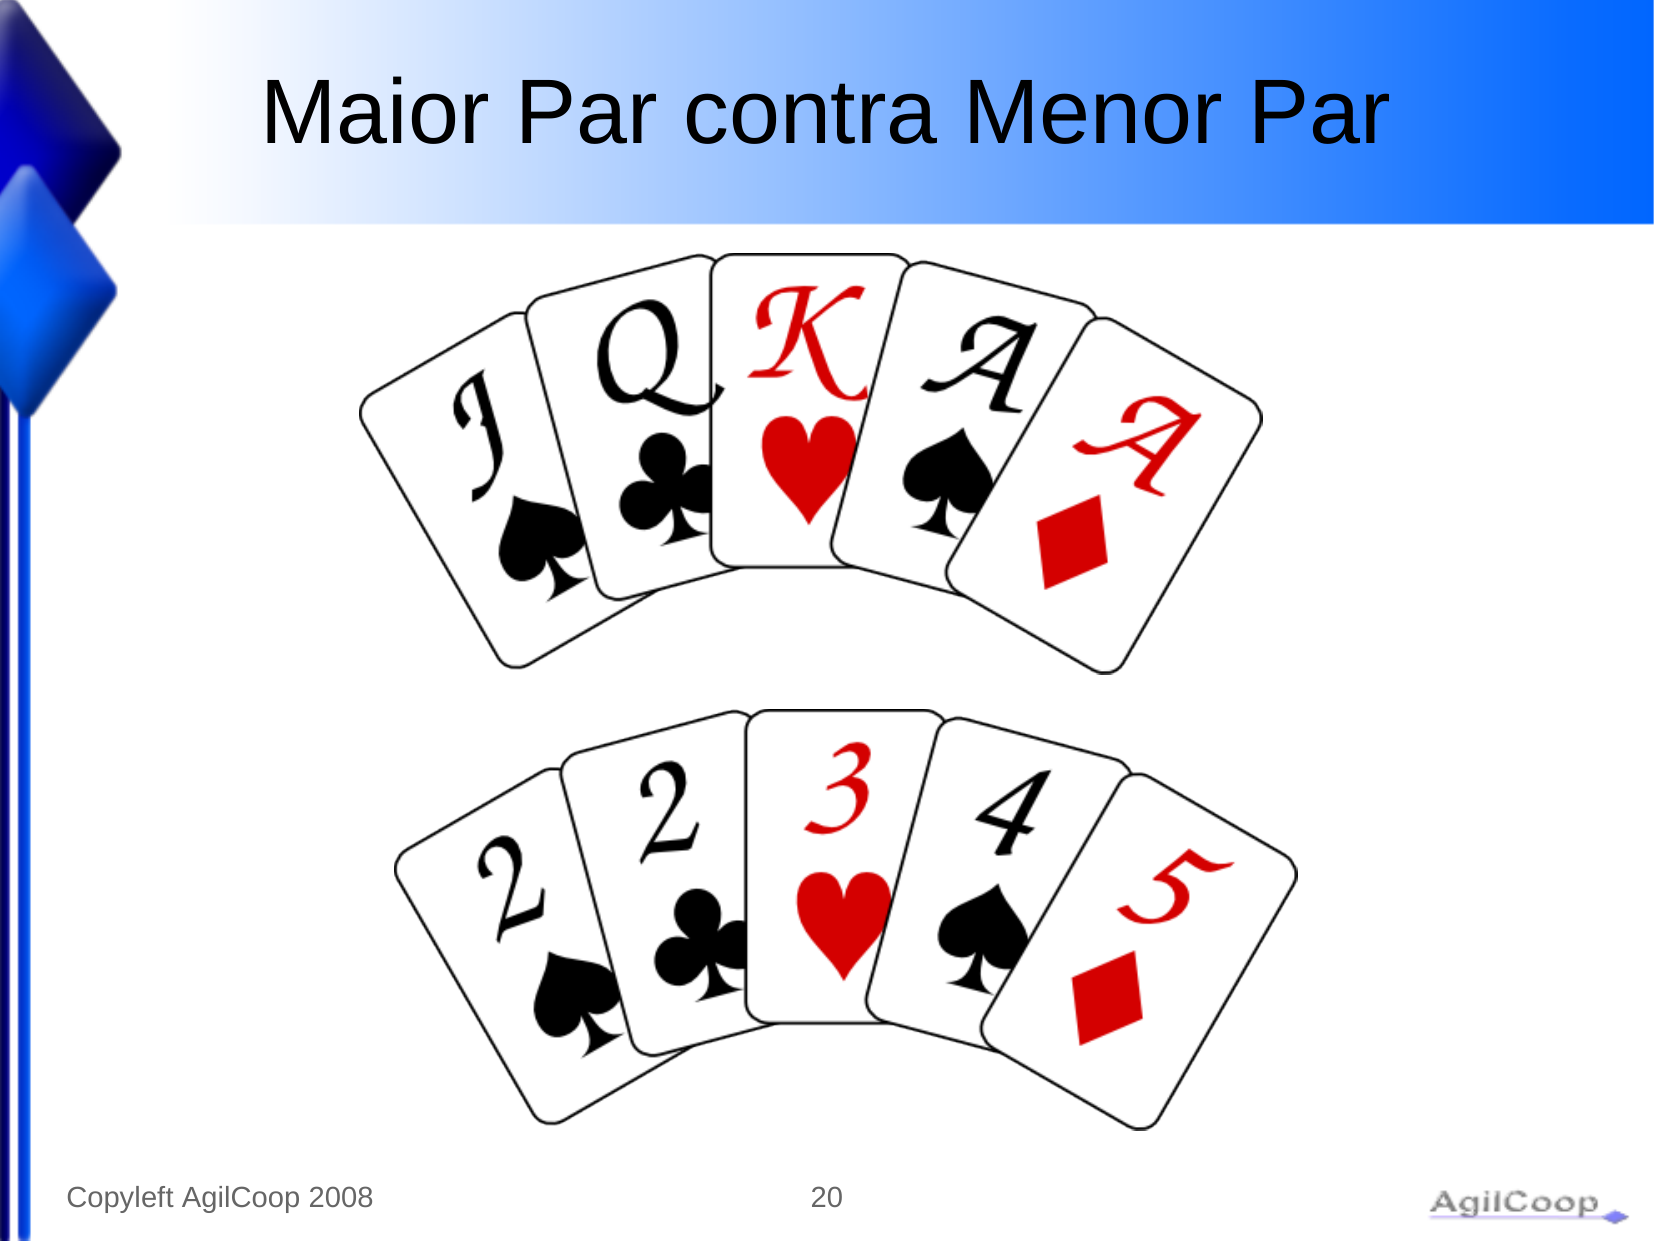

# Maior Par contra Menor Par
Copyleft AgilCoop 2008
20